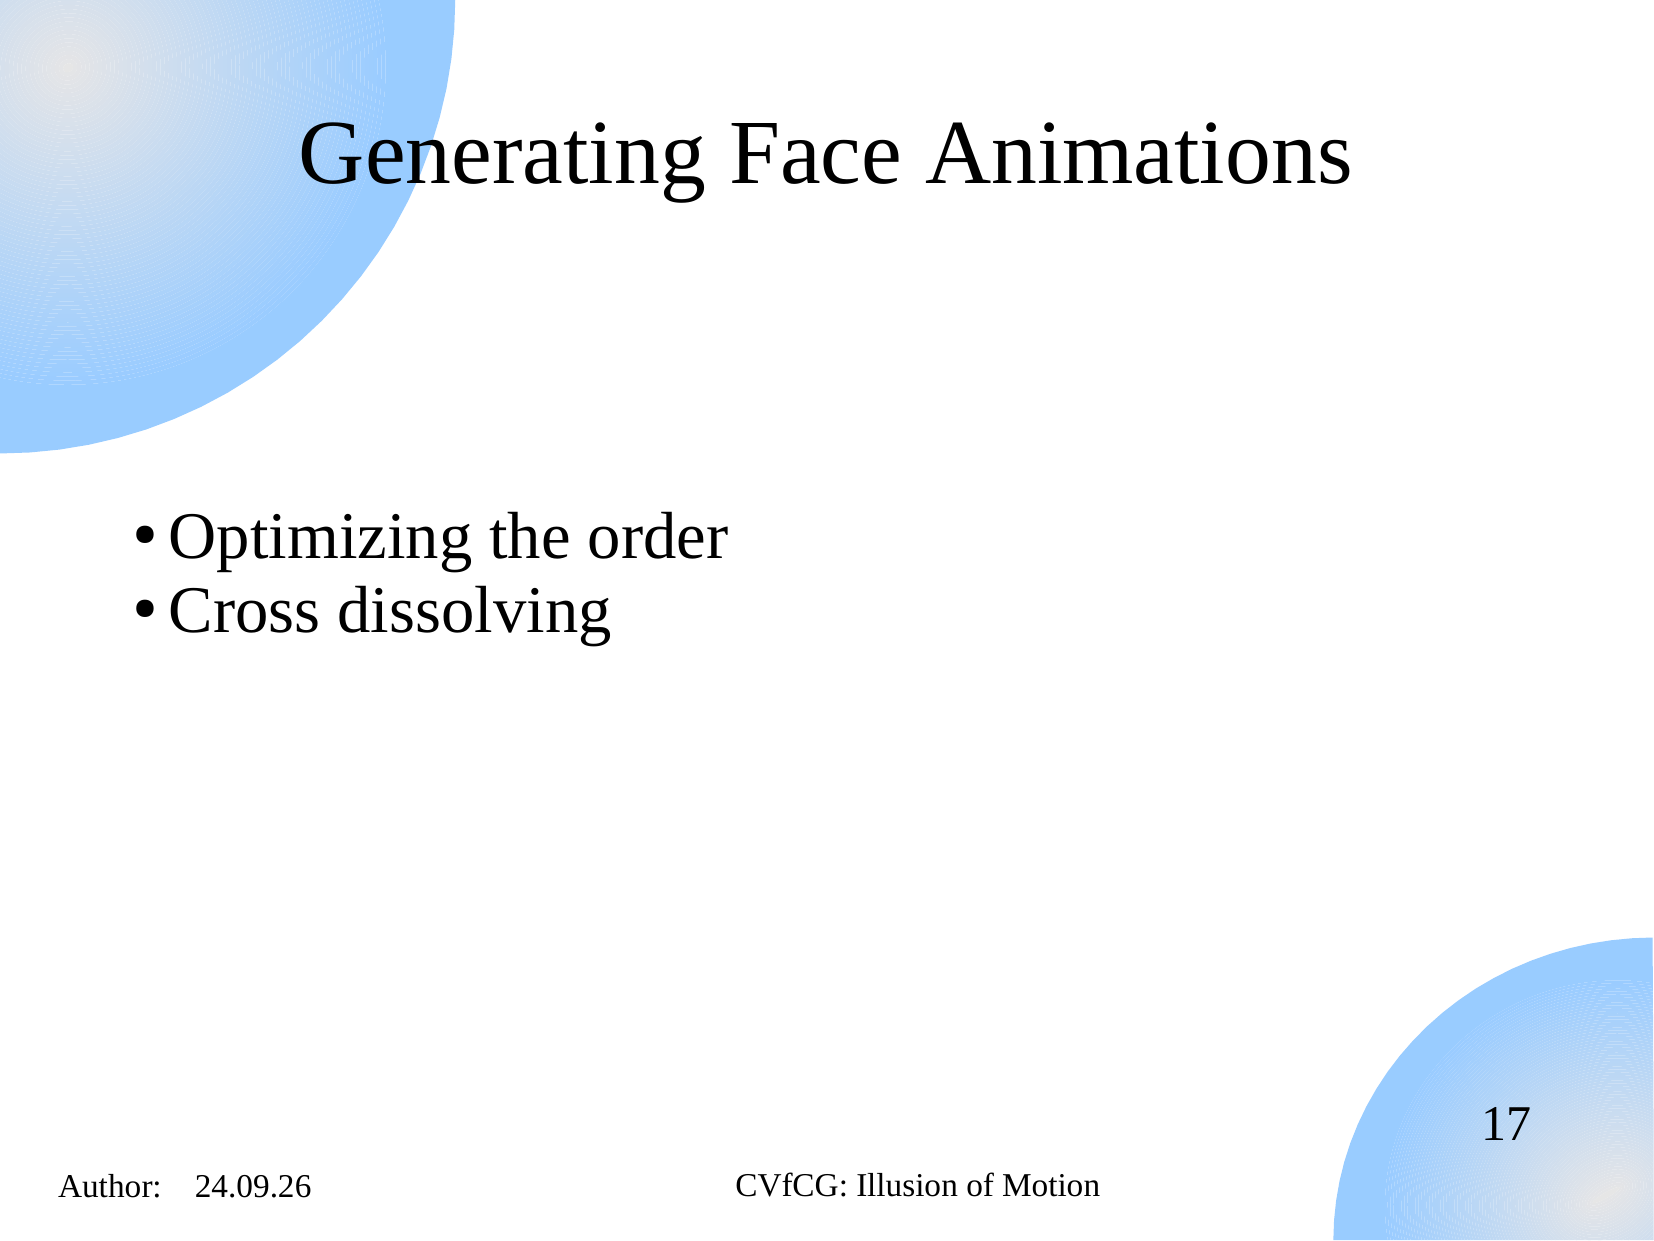

# Generating Face Animations
Optimizing the order
Cross dissolving
CVfCG: Illusion of Motion